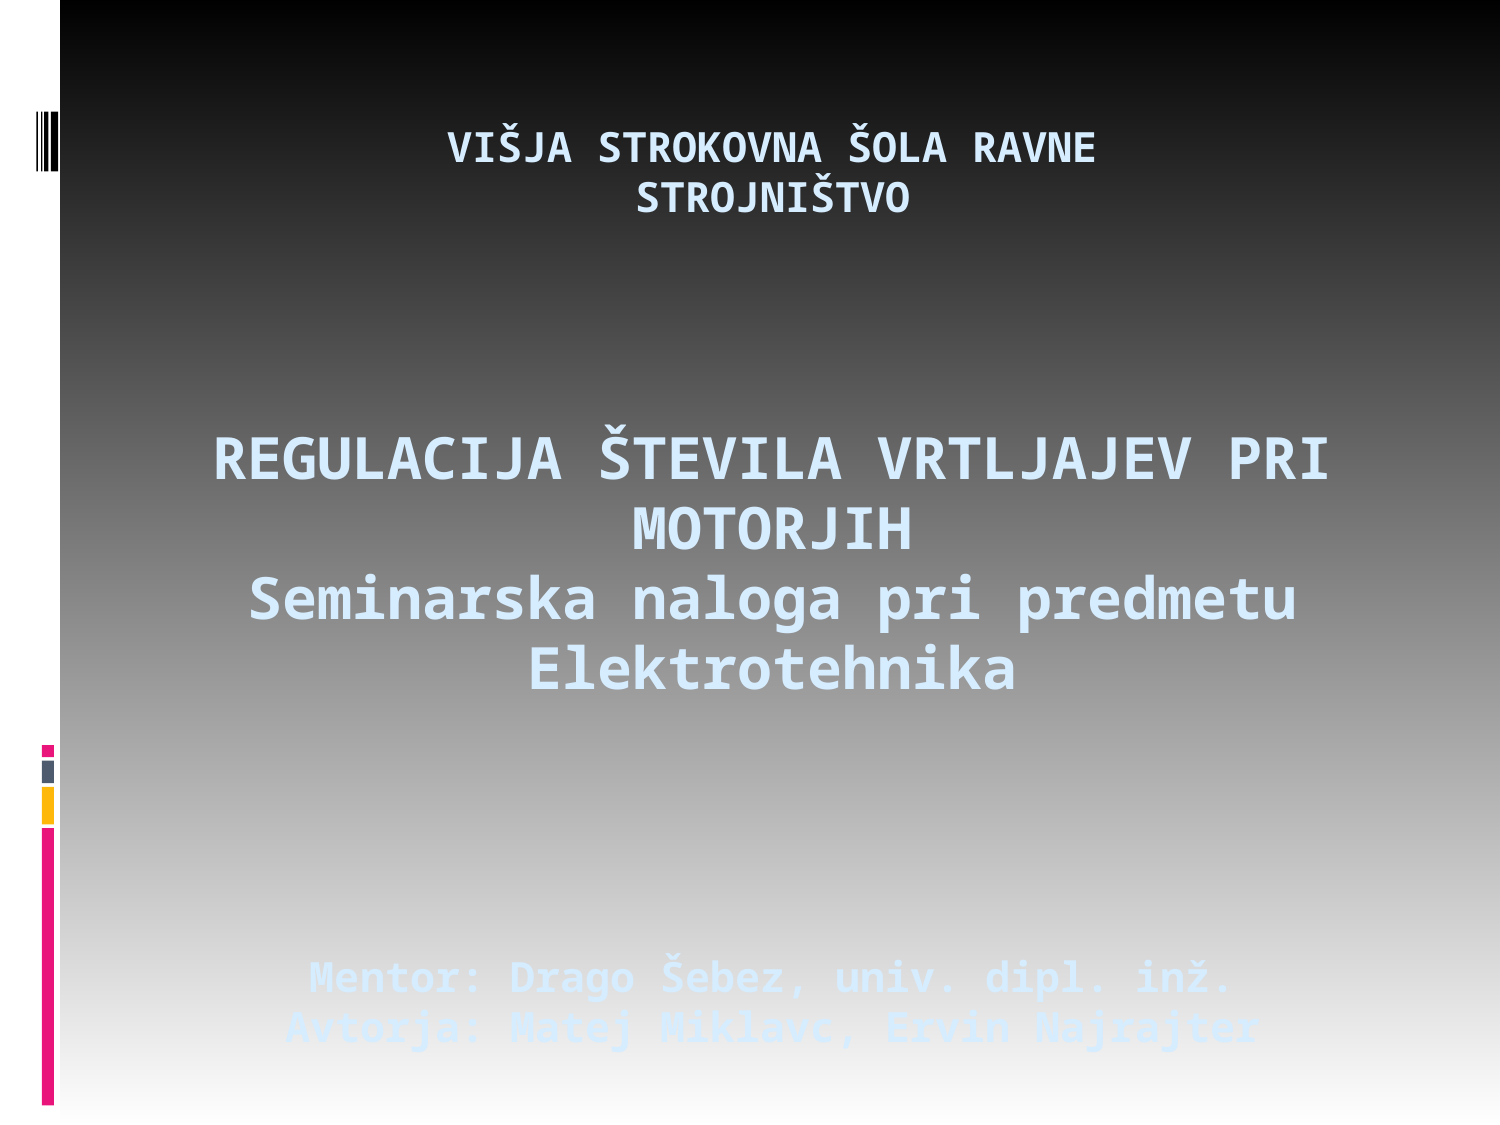

# VIŠJA STROKOVNA ŠOLA RAVNE STROJNIŠTVO          REGULACIJA ŠTEVILA VRTLJAJEV PRI MOTORJIH Seminarska naloga pri predmetu Elektrotehnika     Mentor: Drago Šebez, univ. dipl. inž. Avtorja: Matej Miklavc, Ervin Najrajter